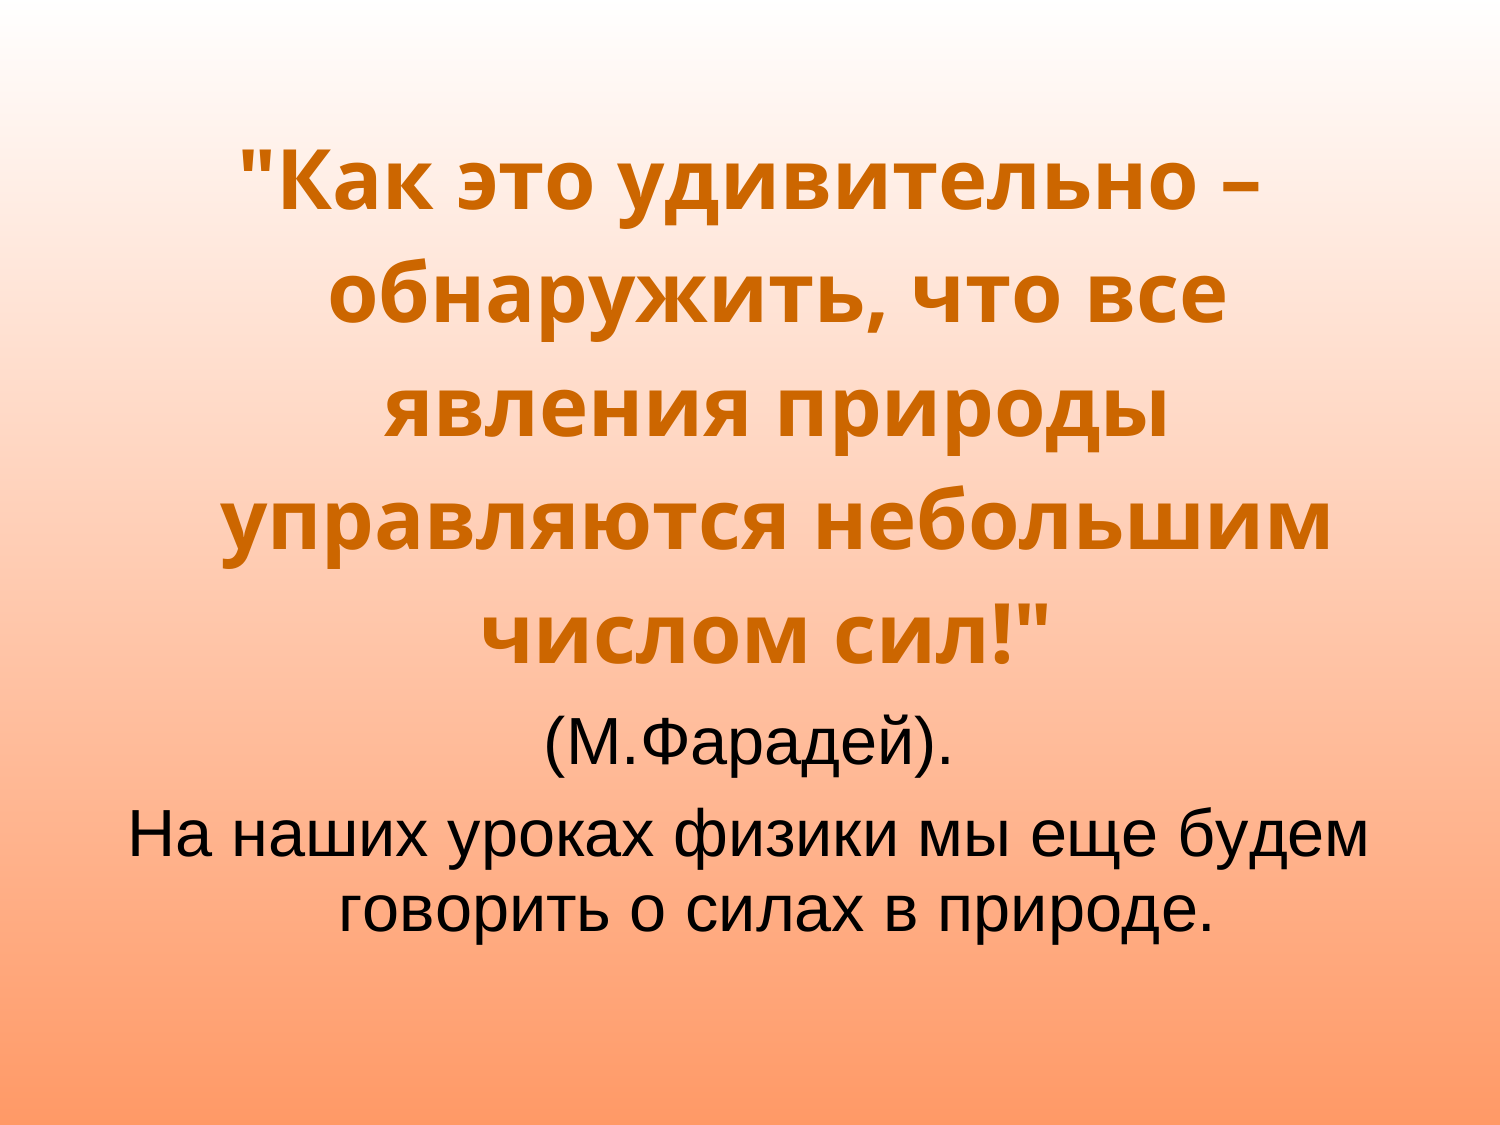

# "Как это удивительно – обнаружить, что все явления природы управляются небольшим числом сил!"
(М.Фарадей).
На наших уроках физики мы еще будем говорить о силах в природе.